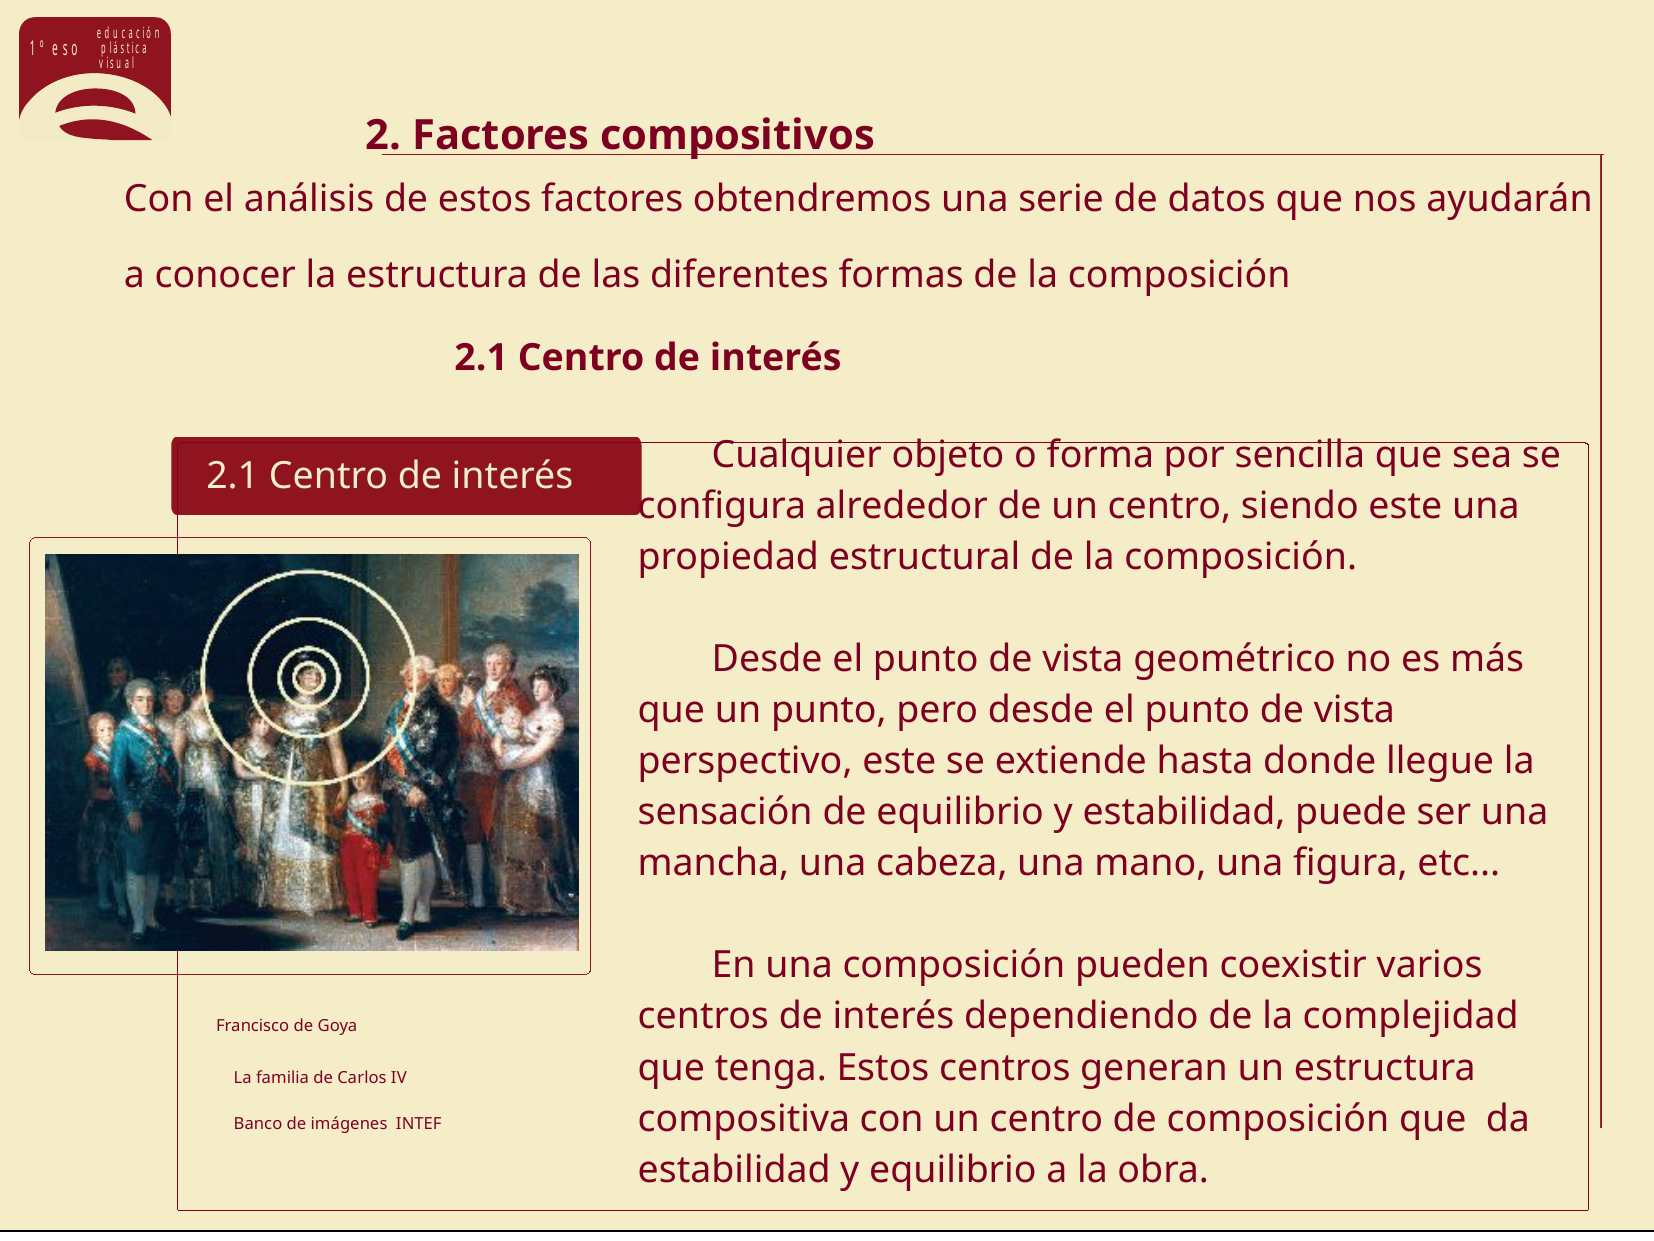

2. Factores compositivos
Con el análisis de estos factores obtendremos una serie de datos que nos ayudarán a conocer la estructura de las diferentes formas de la composición
#
	2.1 Centro de interés
	Cualquier objeto o forma por sencilla que sea se configura alrededor de un centro, siendo este una propiedad estructural de la composición.
	Desde el punto de vista geométrico no es más que un punto, pero desde el punto de vista perspectivo, este se extiende hasta donde llegue la sensación de equilibrio y estabilidad, puede ser una mancha, una cabeza, una mano, una figura, etc...
	En una composición pueden coexistir varios centros de interés dependiendo de la complejidad
que tenga. Estos centros generan un estructura compositiva con un centro de composición que da estabilidad y equilibrio a la obra.
	2.1 Centro de interés
 Francisco de Goya
La familia de Carlos IV
Banco de imágenes INTEF